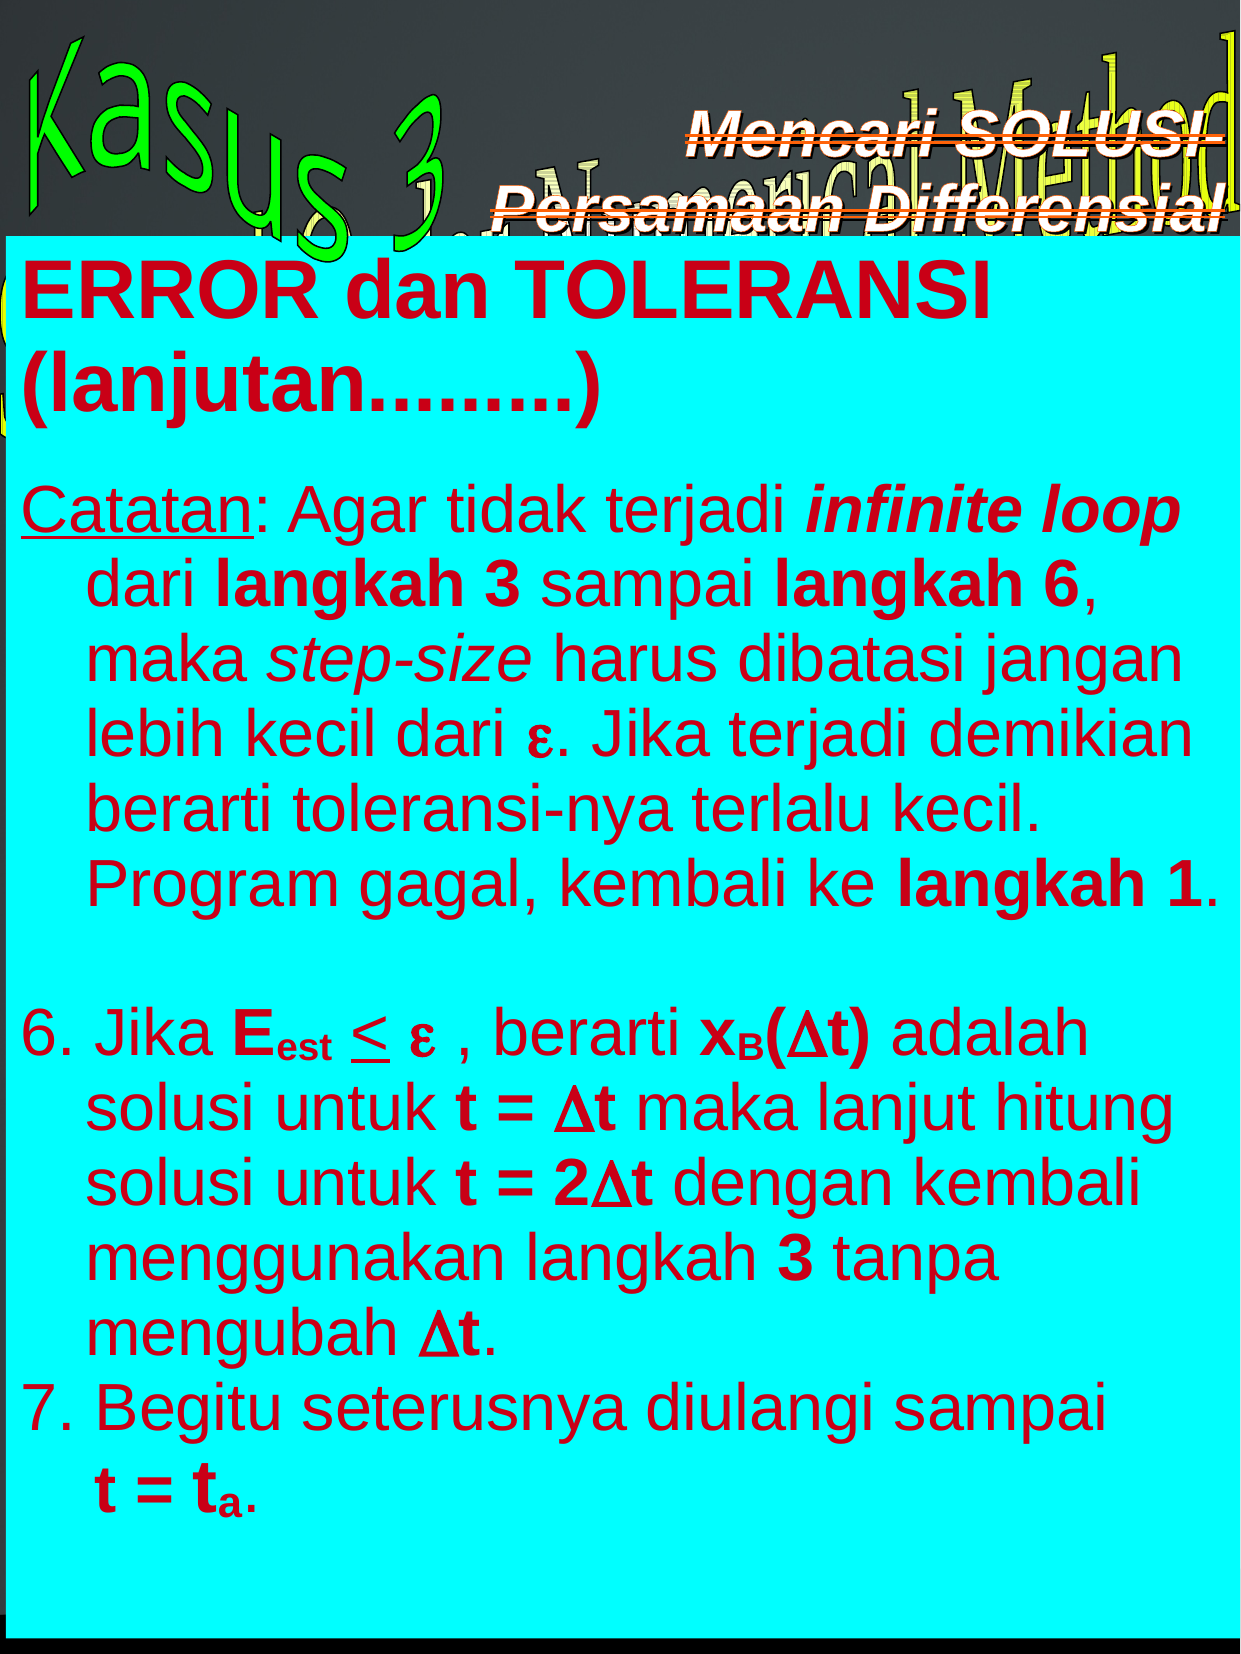

Second Order Numerical Method
Kasus 3
Mencari SOLUSI-Persamaan Differensial
ERROR dan TOLERANSI
(lanjutan.........)
Catatan: Agar tidak terjadi infinite loop dari langkah 3 sampai langkah 6, maka step-size harus dibatasi jangan lebih kecil dari e. Jika terjadi demikian berarti toleransi-nya terlalu kecil. Program gagal, kembali ke langkah 1.
6. Jika Eest < e , berarti xB(Dt) adalah solusi untuk t = Dt maka lanjut hitung solusi untuk t = 2Dt dengan kembali menggunakan langkah 3 tanpa mengubah Dt.
7. Begitu seterusnya diulangi sampai
 t = ta.